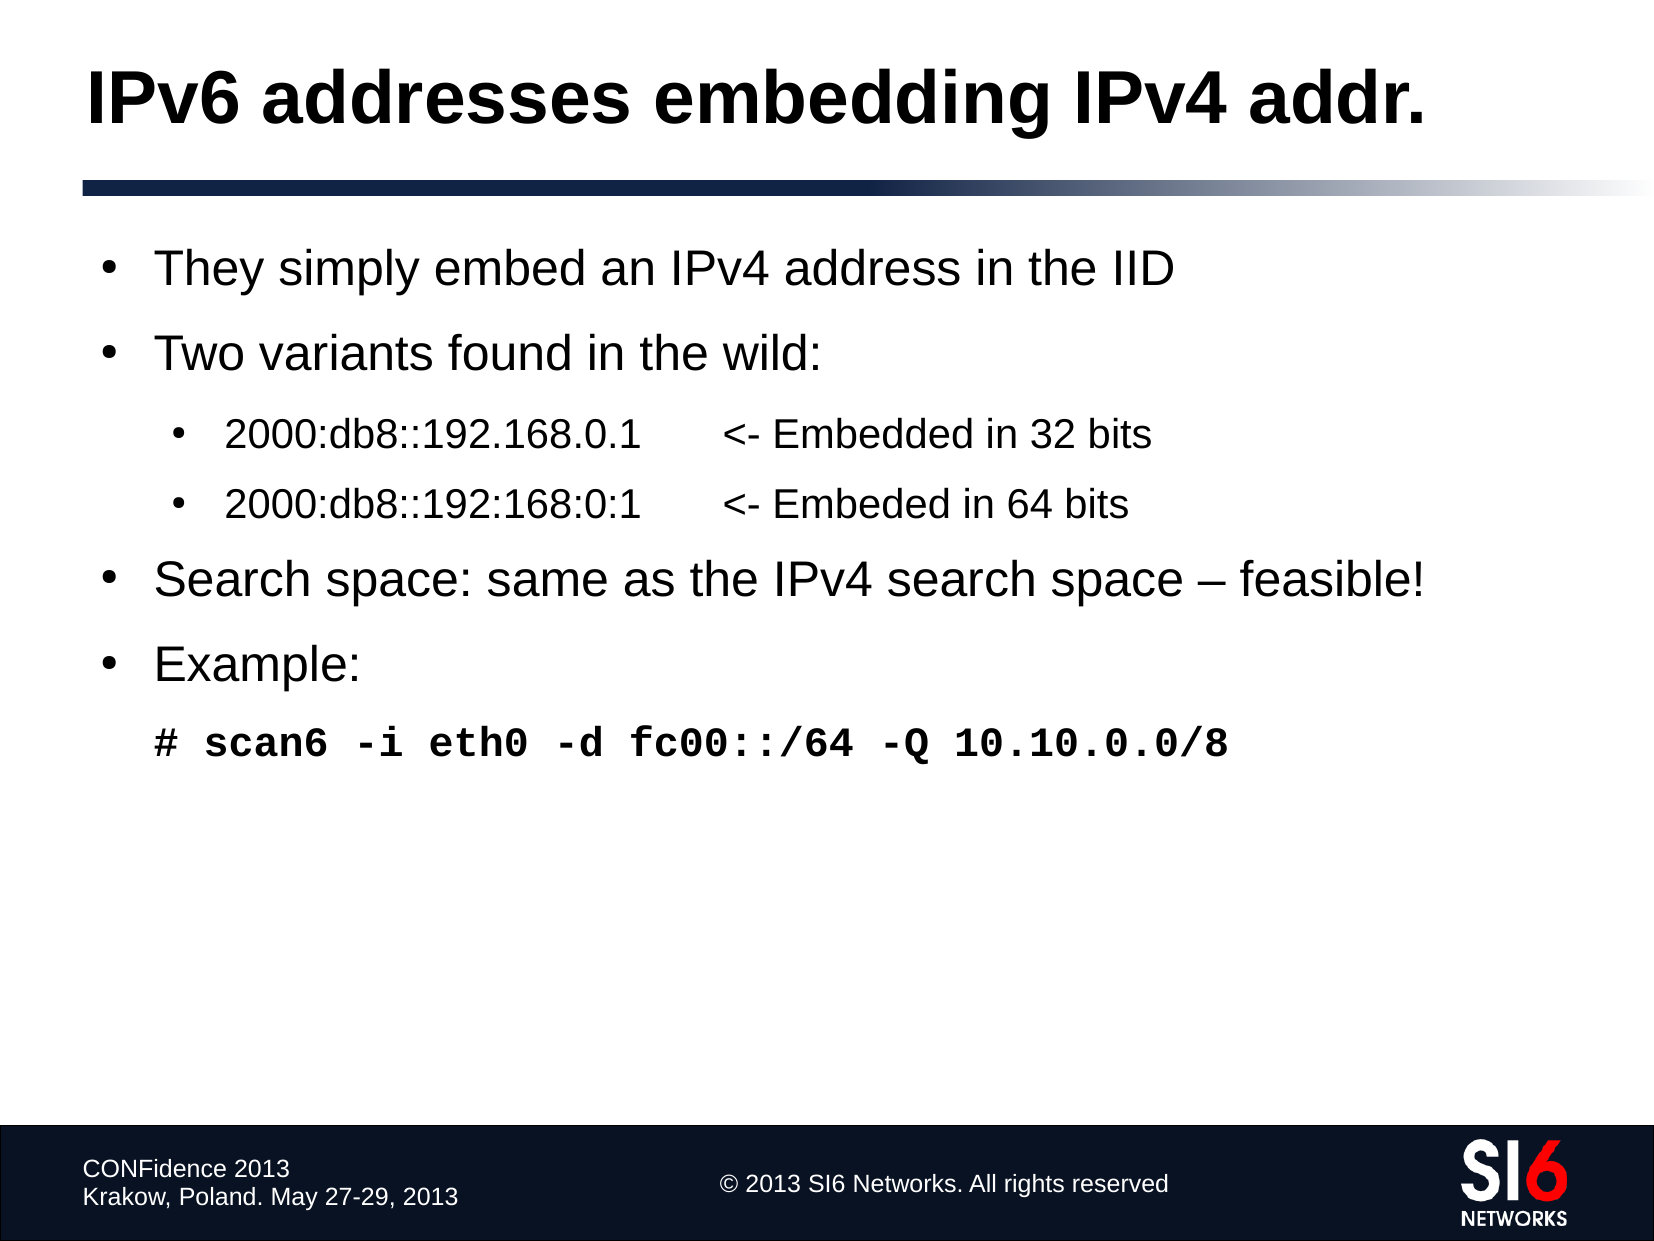

# IPv6 addresses embedding IPv4 addr.
They simply embed an IPv4 address in the IID
Two variants found in the wild:
2000:db8::192.168.0.1 <- Embedded in 32 bits
2000:db8::192:168:0:1 <- Embeded in 64 bits
Search space: same as the IPv4 search space – feasible!
Example:
# scan6 -i eth0 -d fc00::/64 -Q 10.10.0.0/8